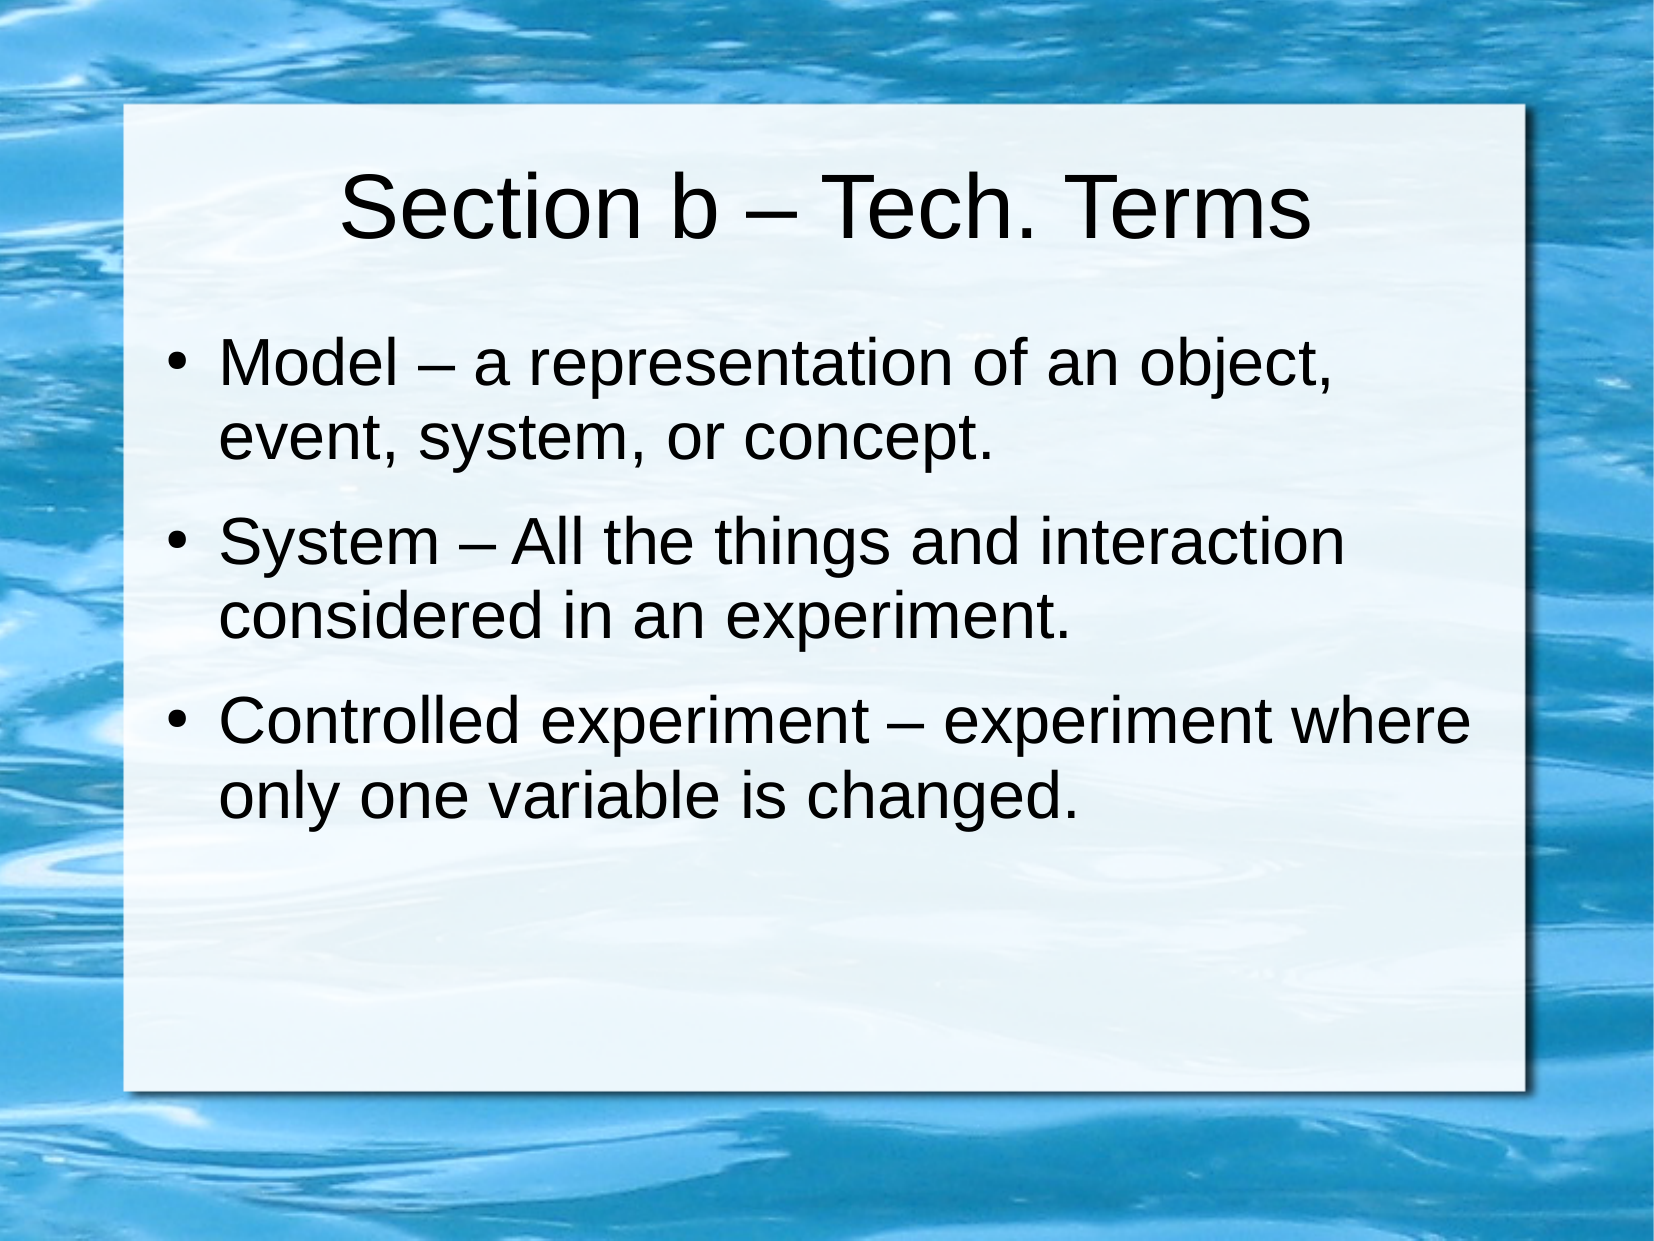

# Section b – Tech. Terms
Model – a representation of an object, event, system, or concept.
System – All the things and interaction considered in an experiment.
Controlled experiment – experiment where only one variable is changed.